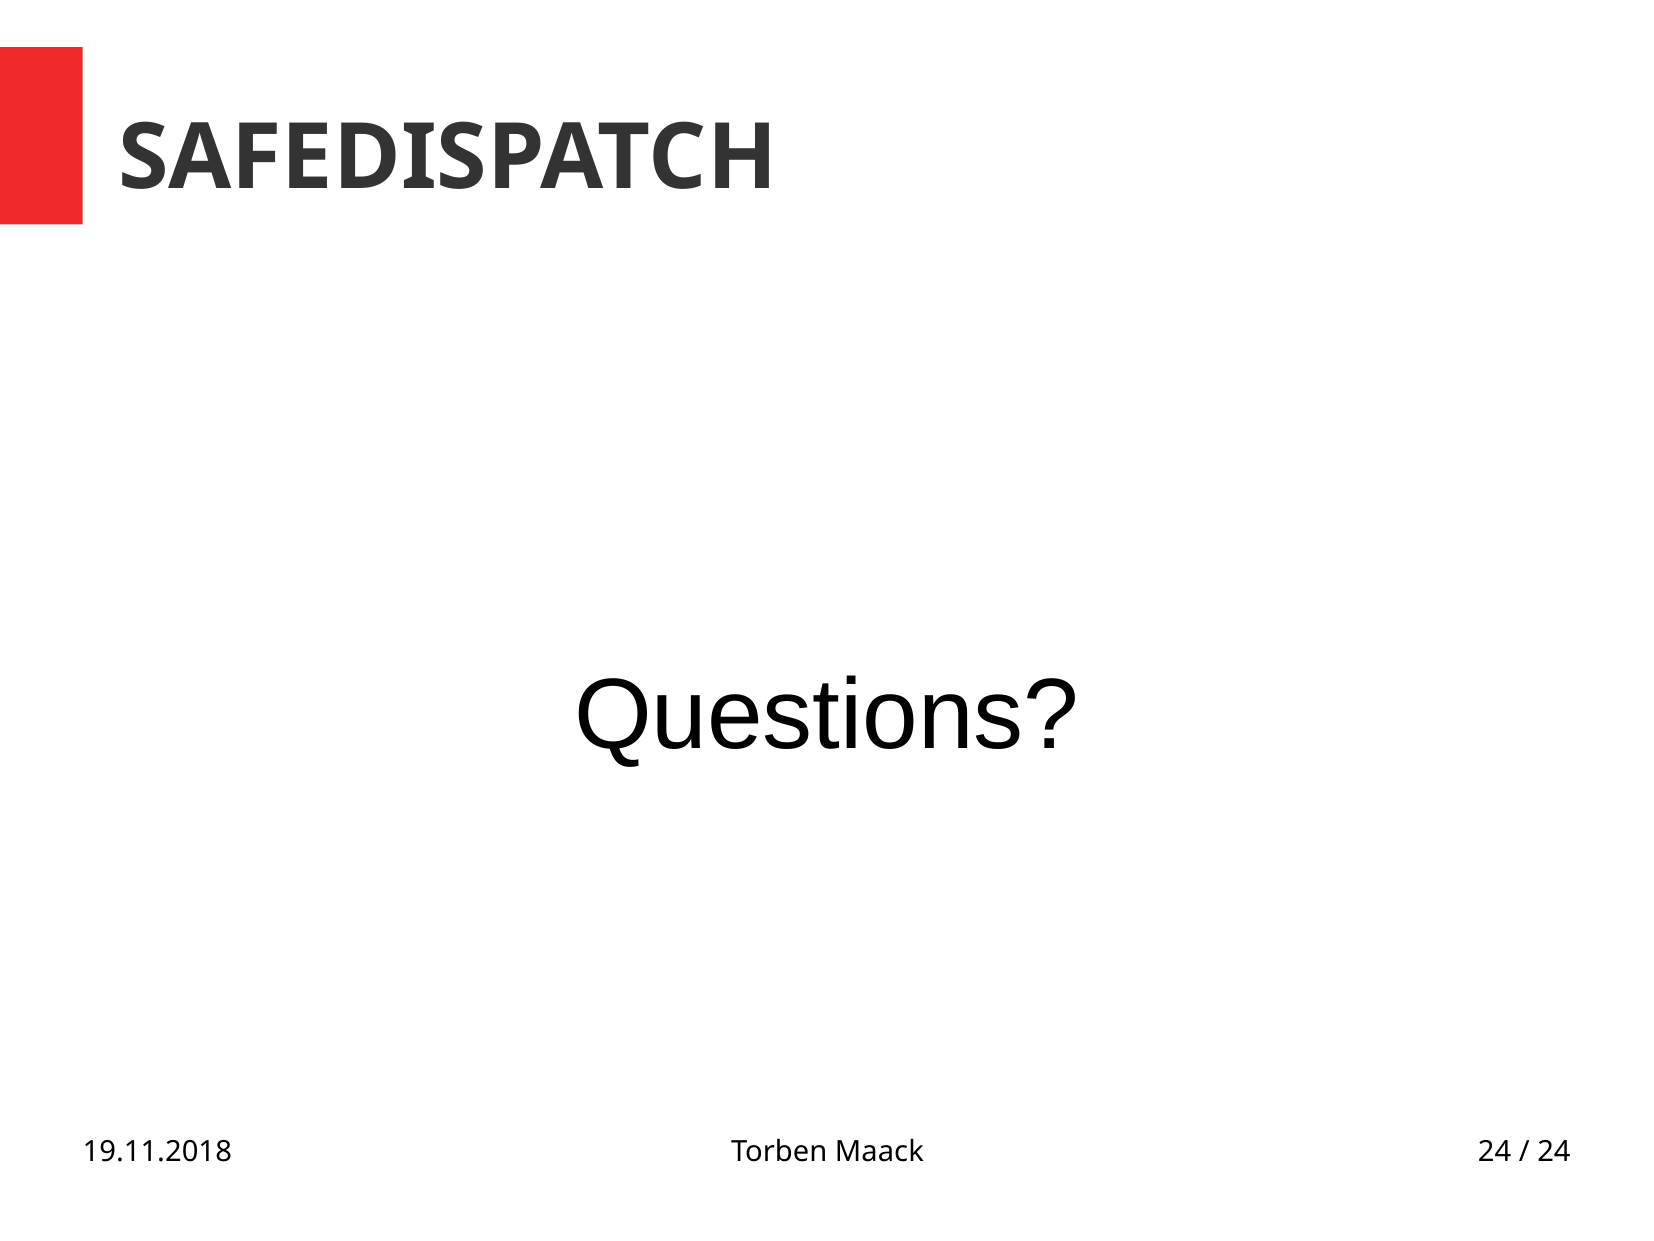

# SAFEDISPATCH
Questions?
19.11.2018
Torben Maack
24